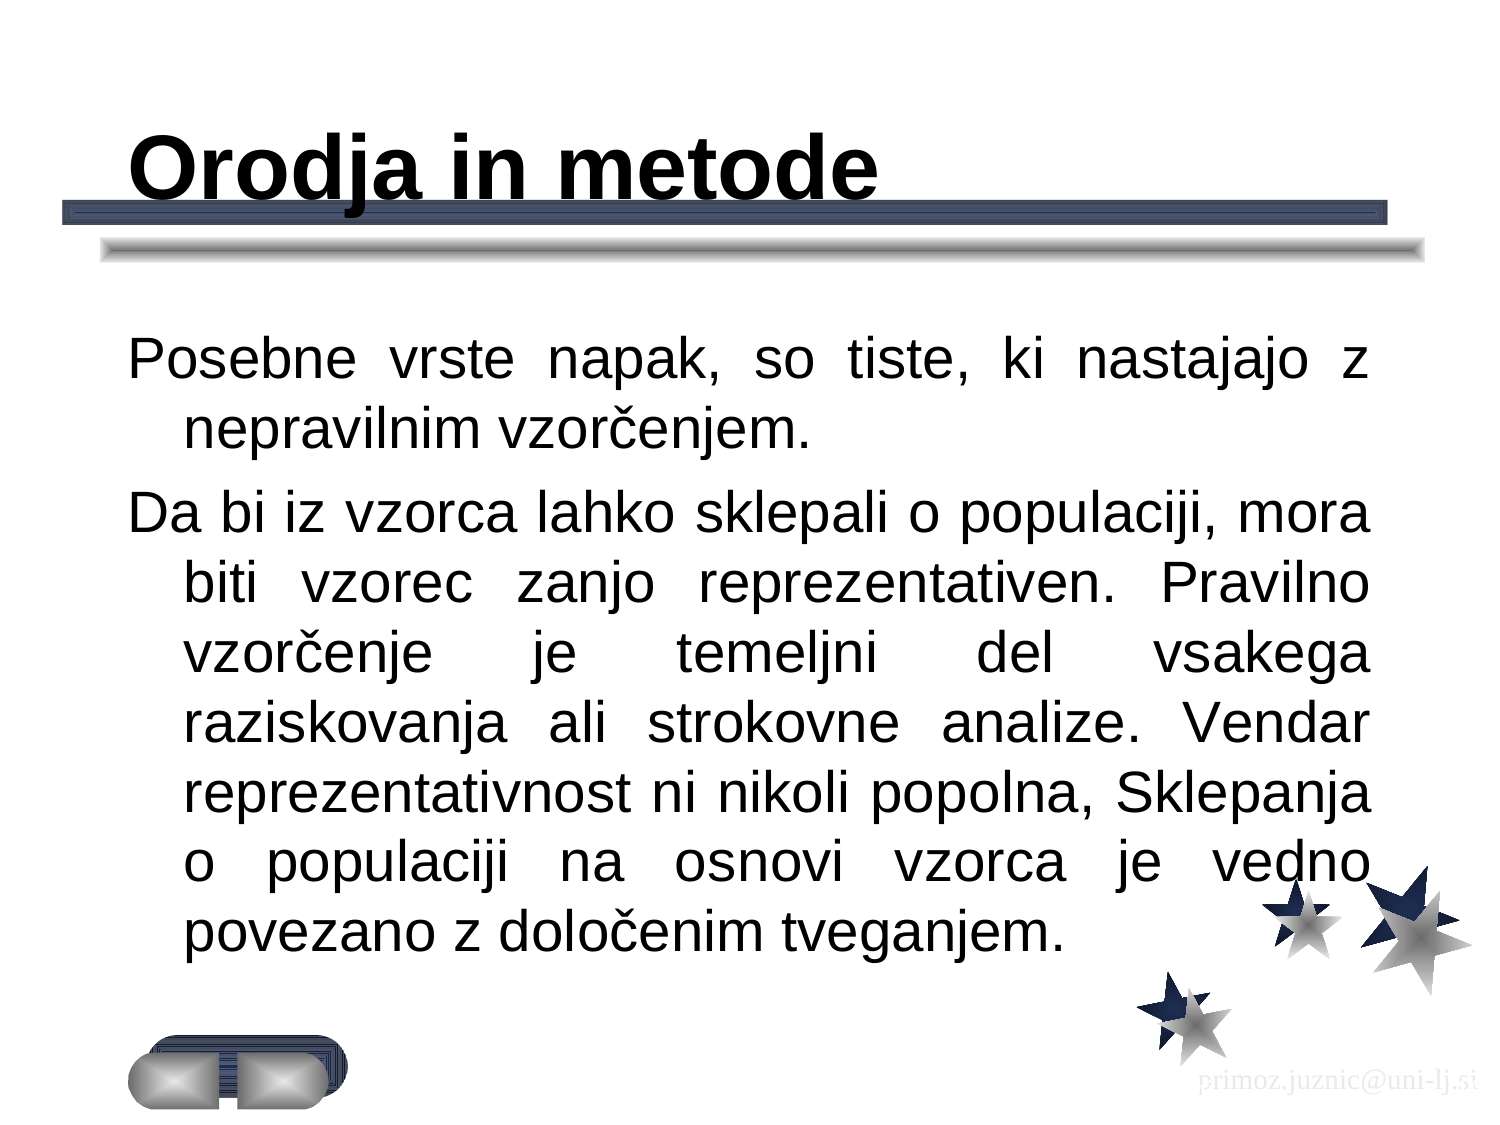

# Orodja in metode
Posebne vrste napak, so tiste, ki nastajajo z nepravilnim vzorčenjem.
Da bi iz vzorca lahko sklepali o populaciji, mora biti vzorec zanjo reprezentativen. Pravilno vzorčenje je temeljni del vsakega raziskovanja ali strokovne analize. Vendar reprezentativnost ni nikoli popolna, Sklepanja o populaciji na osnovi vzorca je vedno povezano z določenim tveganjem.
Primoz Juznic, BINK, FF, Univerza v Ljubljani